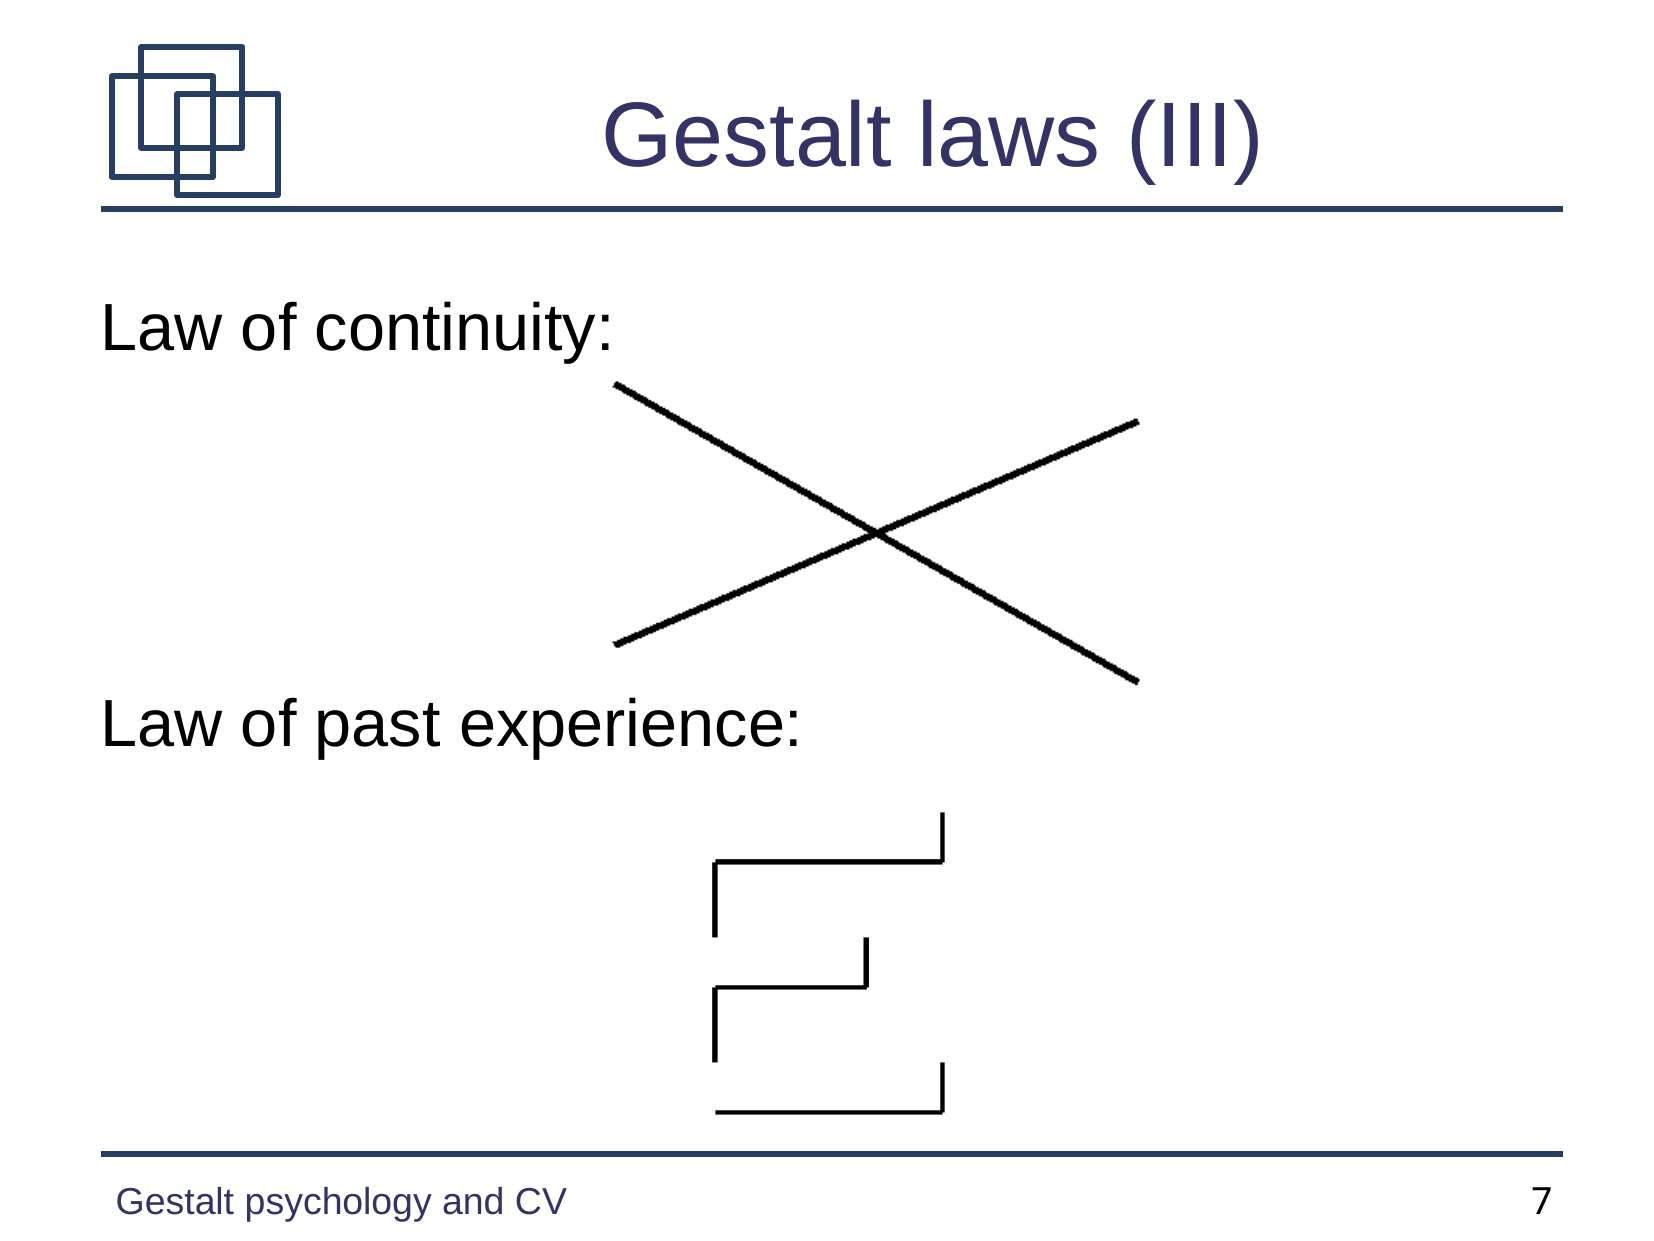

# Gestalt laws (III)
Law of continuity:
Law of past experience: